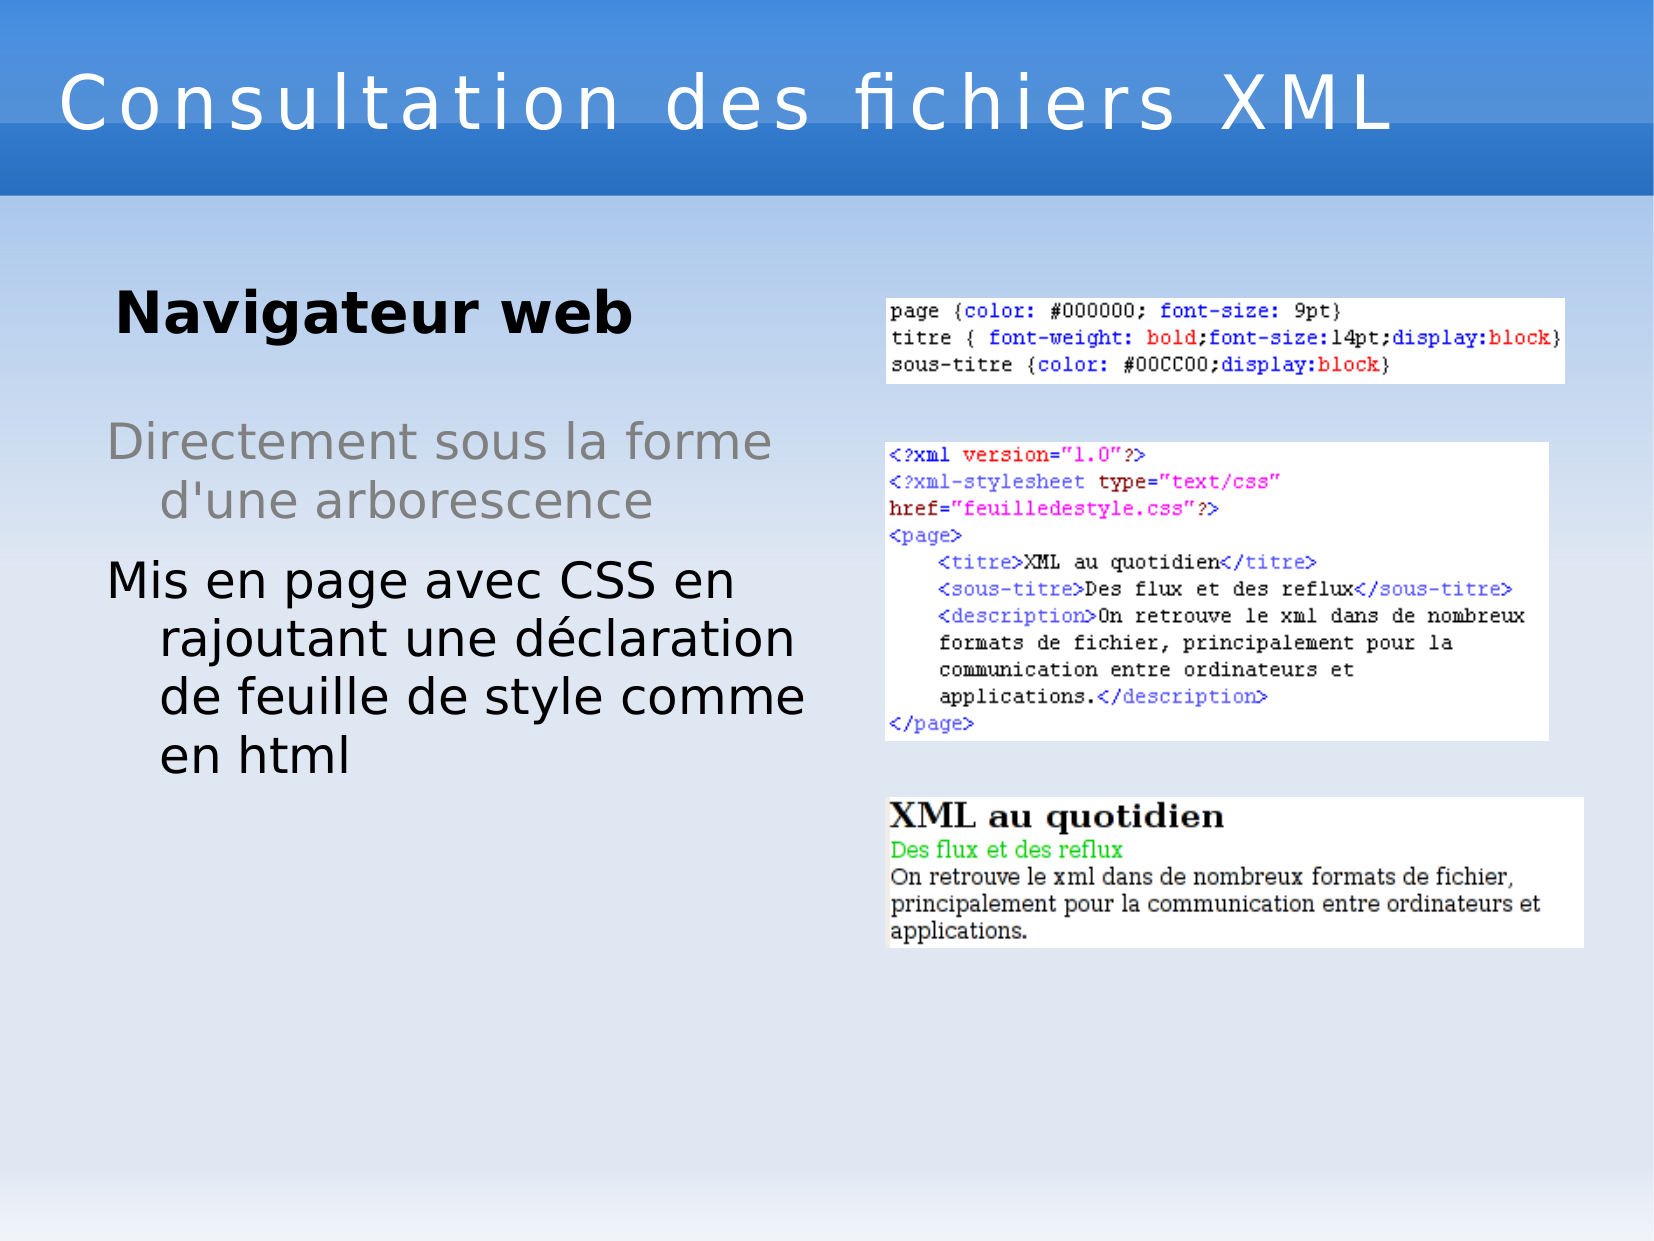

# Consultation des fichiers XML
Navigateur web
Directement sous la forme d'une arborescence
Mis en page avec CSS en rajoutant une déclaration de feuille de style comme en html